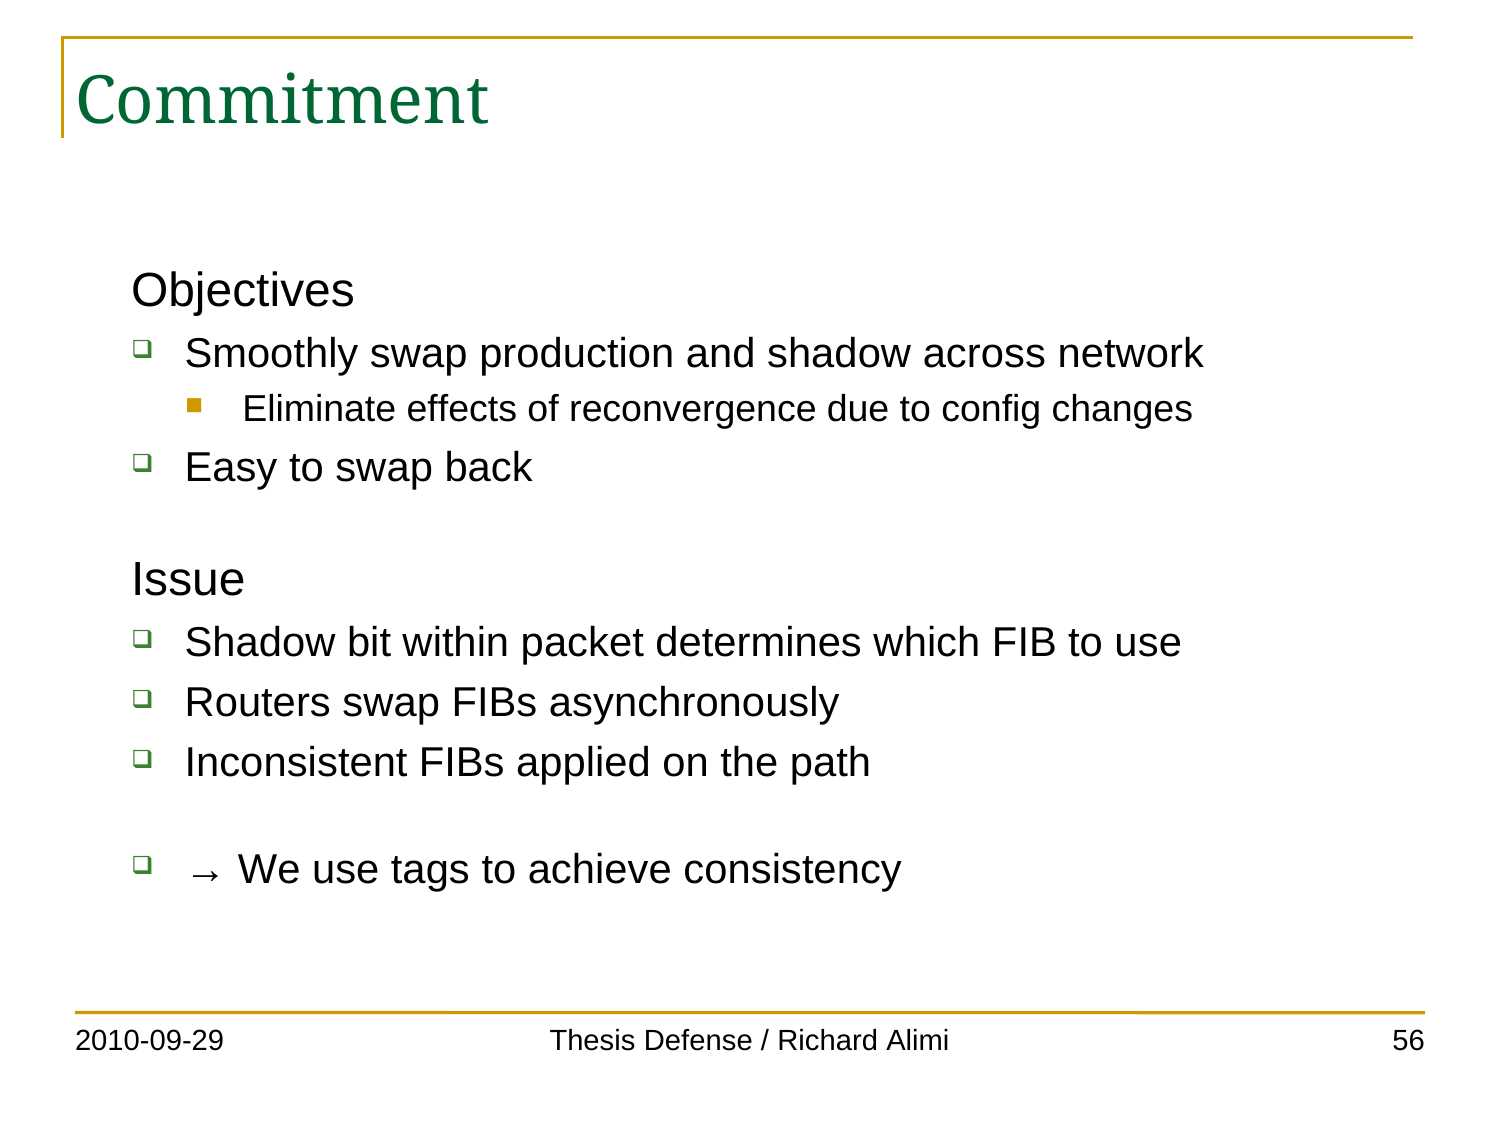

# Commitment
Objectives
Smoothly swap production and shadow across network
Eliminate effects of reconvergence due to config changes
Easy to swap back
Issue
Shadow bit within packet determines which FIB to use
Routers swap FIBs asynchronously
Inconsistent FIBs applied on the path
→ We use tags to achieve consistency
2010-09-29
Thesis Defense / Richard Alimi
56